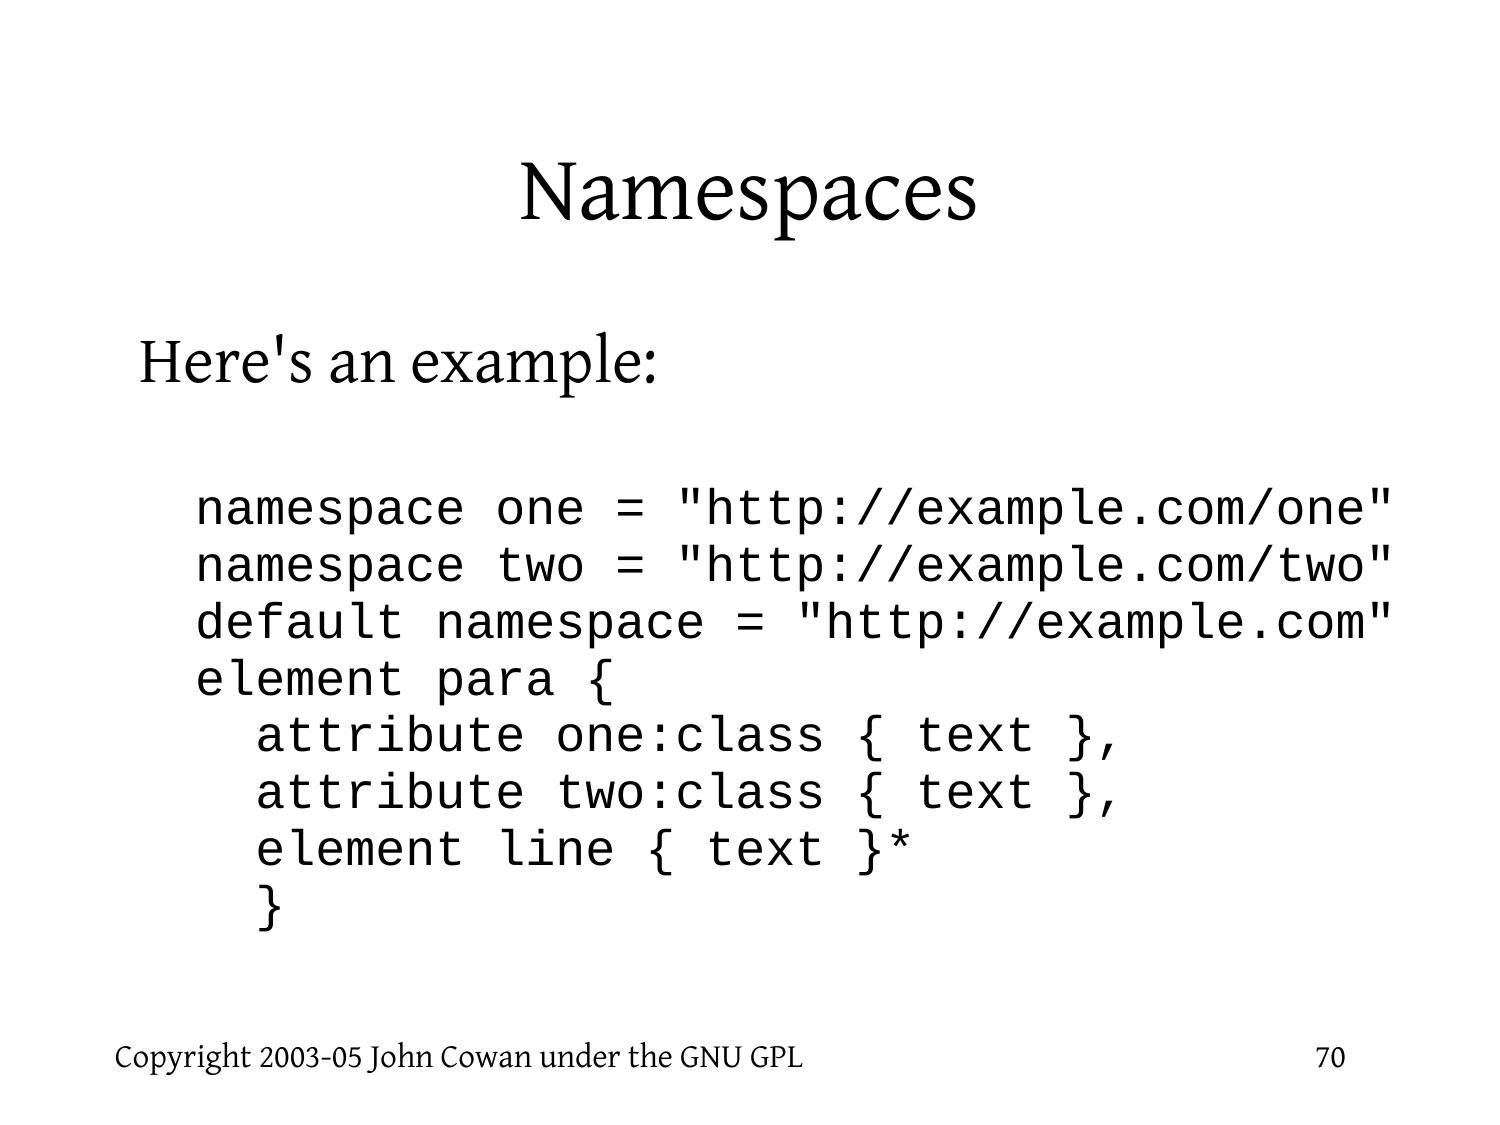

# Namespaces
Here's an example:
namespace one = "http://example.com/one"
namespace two = "http://example.com/two"
default namespace = "http://example.com"
element para {
 attribute one:class { text },
 attribute two:class { text },
 element line { text }*
 }